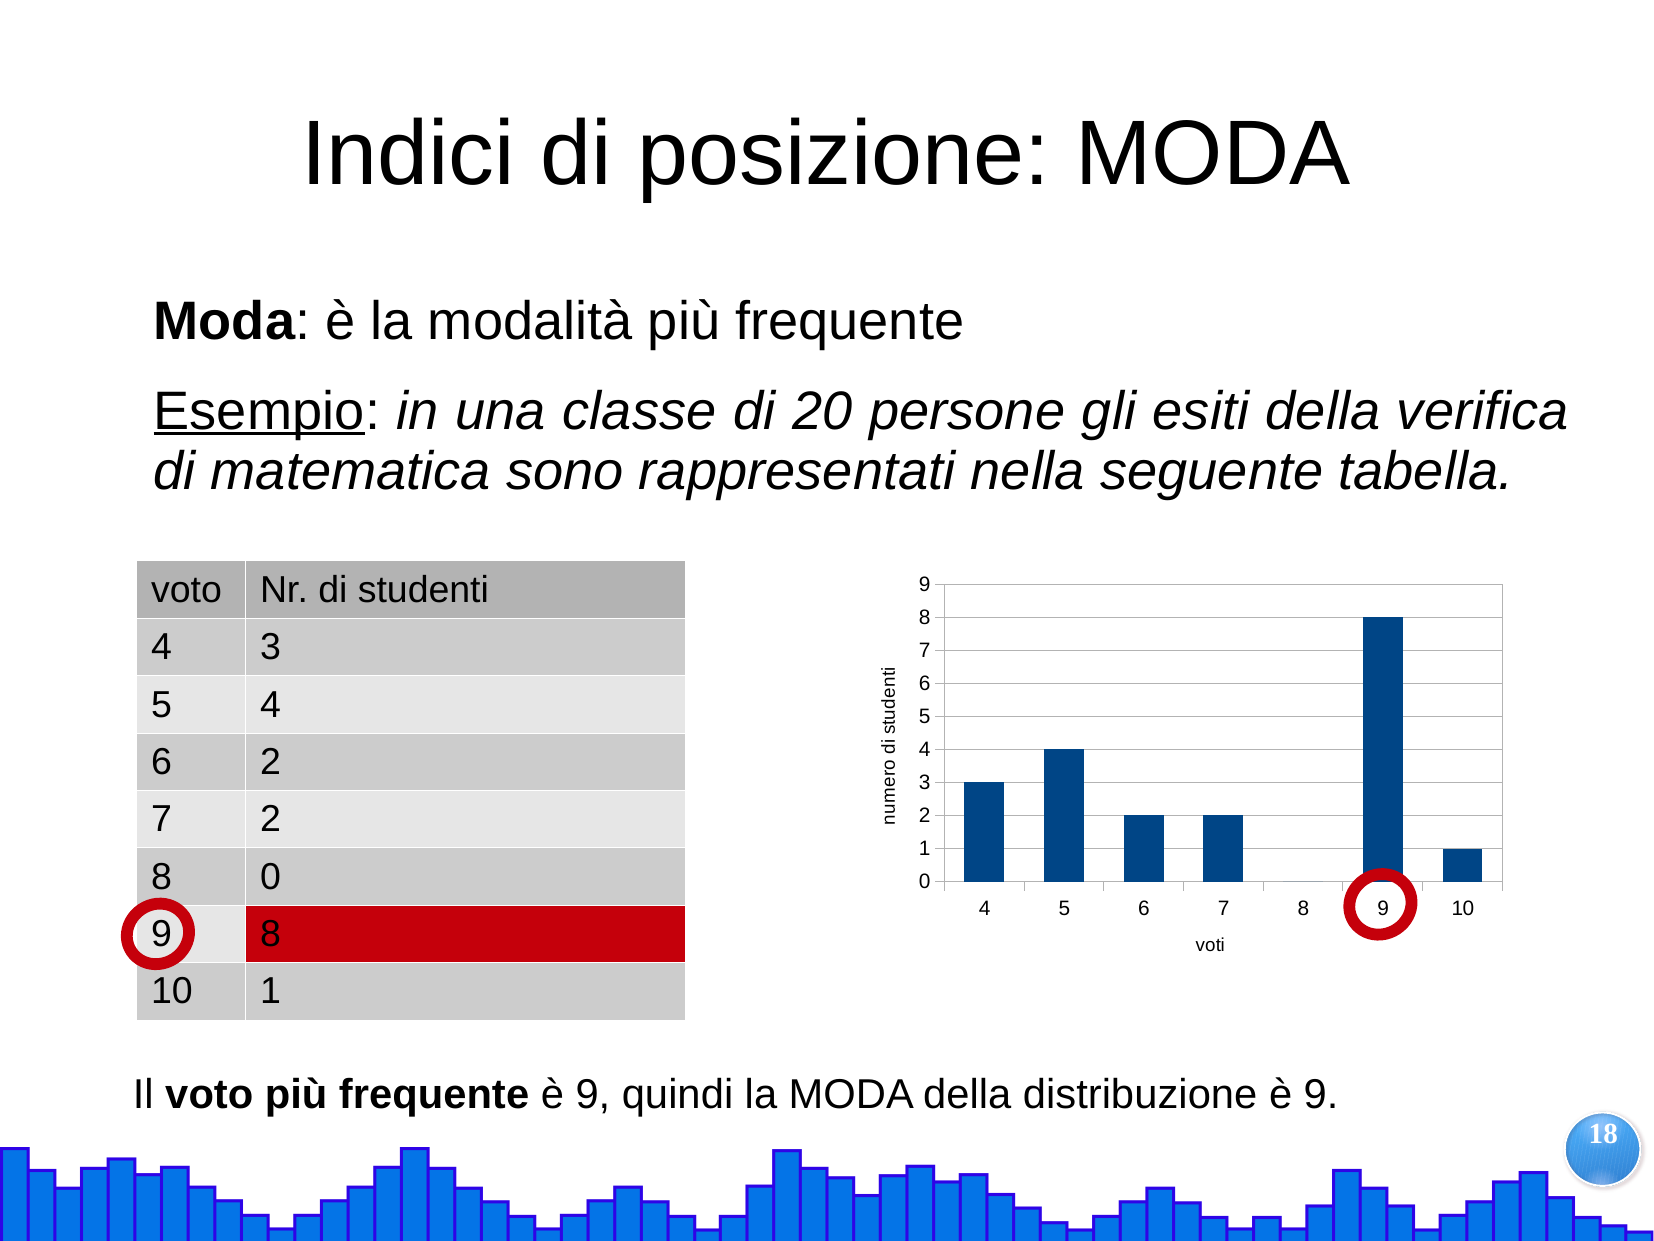

# Indici di posizione: MODA
Moda: è la modalità più frequente
Esempio: in una classe di 20 persone gli esiti della verifica di matematica sono rappresentati nella seguente tabella.
| voto | Nr. di studenti |
| --- | --- |
| 4 | 3 |
| 5 | 4 |
| 6 | 2 |
| 7 | 2 |
| 8 | 0 |
| 9 | 8 |
| 10 | 1 |
### Chart
| Category | Colonna 1 |
|---|---|
| 4 | 3.0 |
| 5 | 4.0 |
| 6 | 2.0 |
| 7 | 2.0 |
| 8 | 0.0 |
| 9 | 8.0 |
| 10 | 1.0 |
Il voto più frequente è 9, quindi la MODA della distribuzione è 9.
18